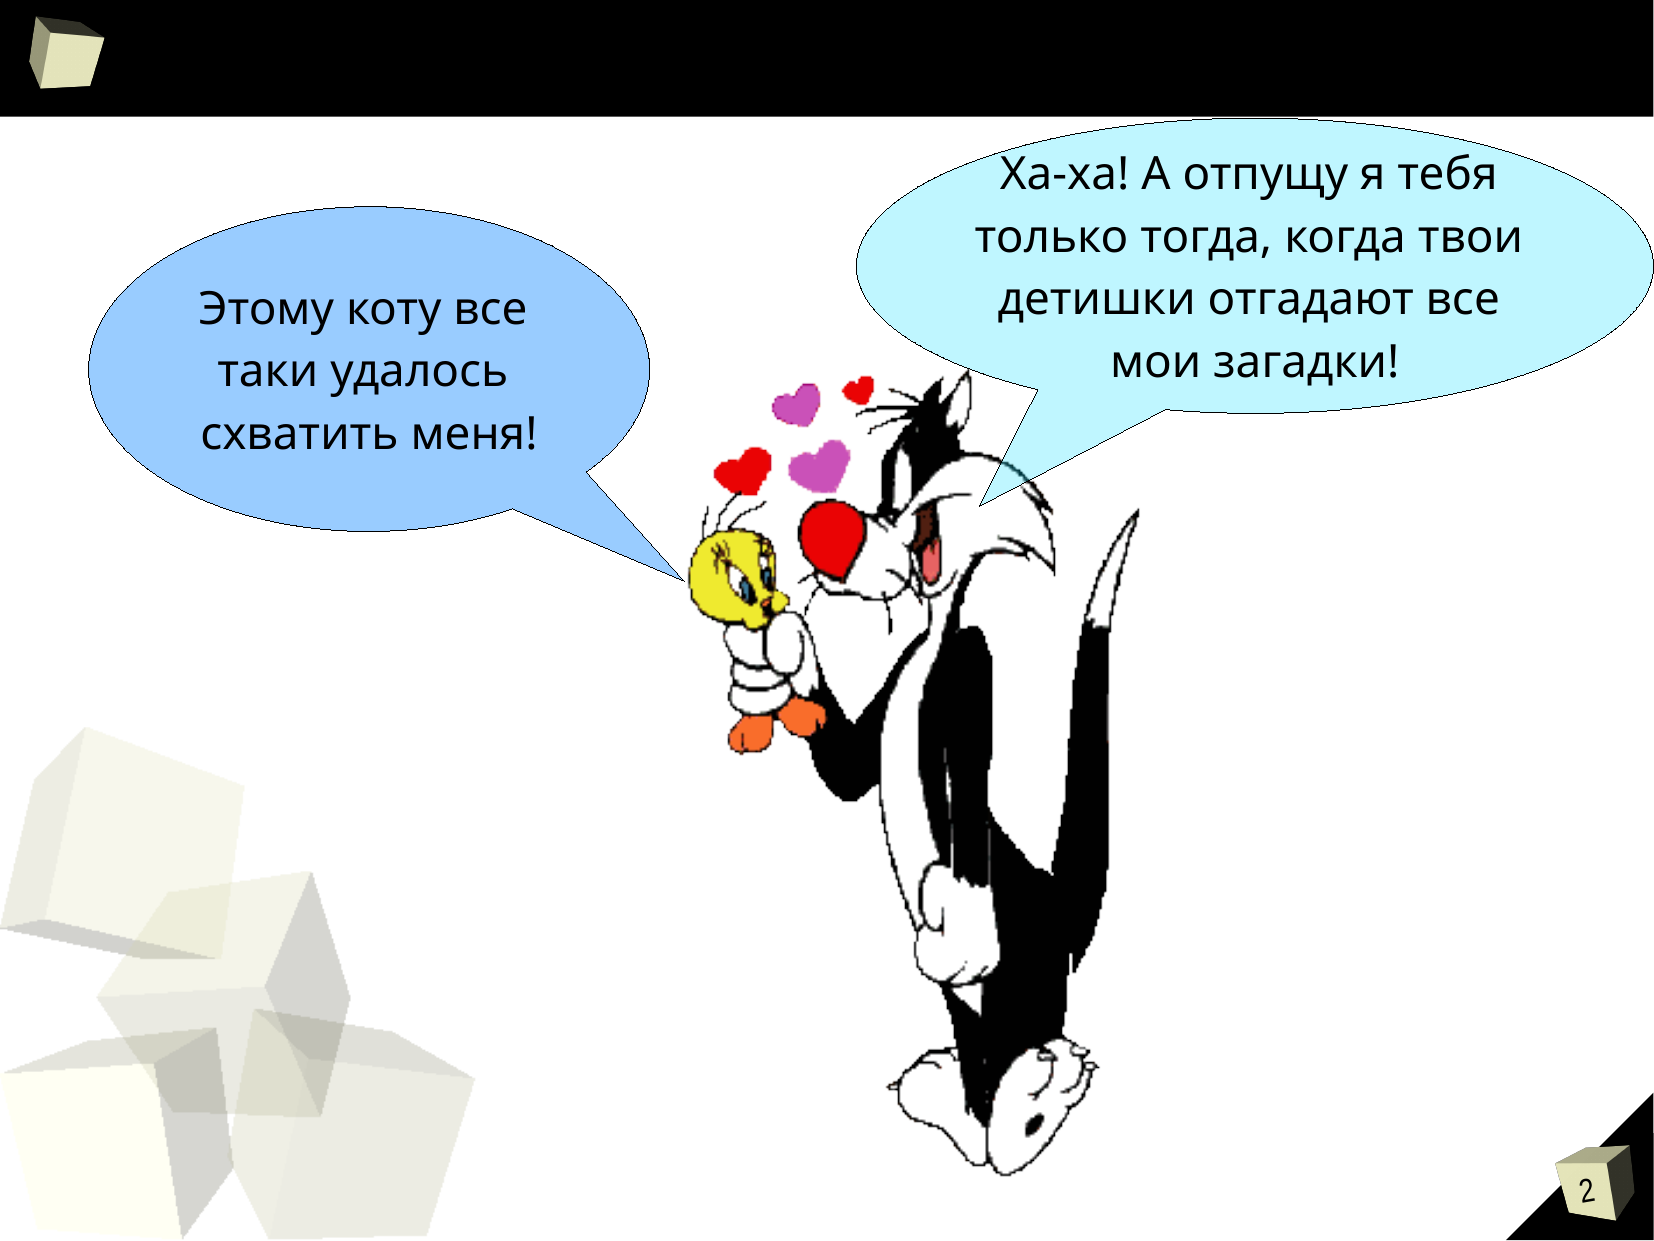

Ха-ха! А отпущу я тебя
только тогда, когда твои
детишки отгадают все
мои загадки!
Этому коту все
таки удалось
схватить меня!